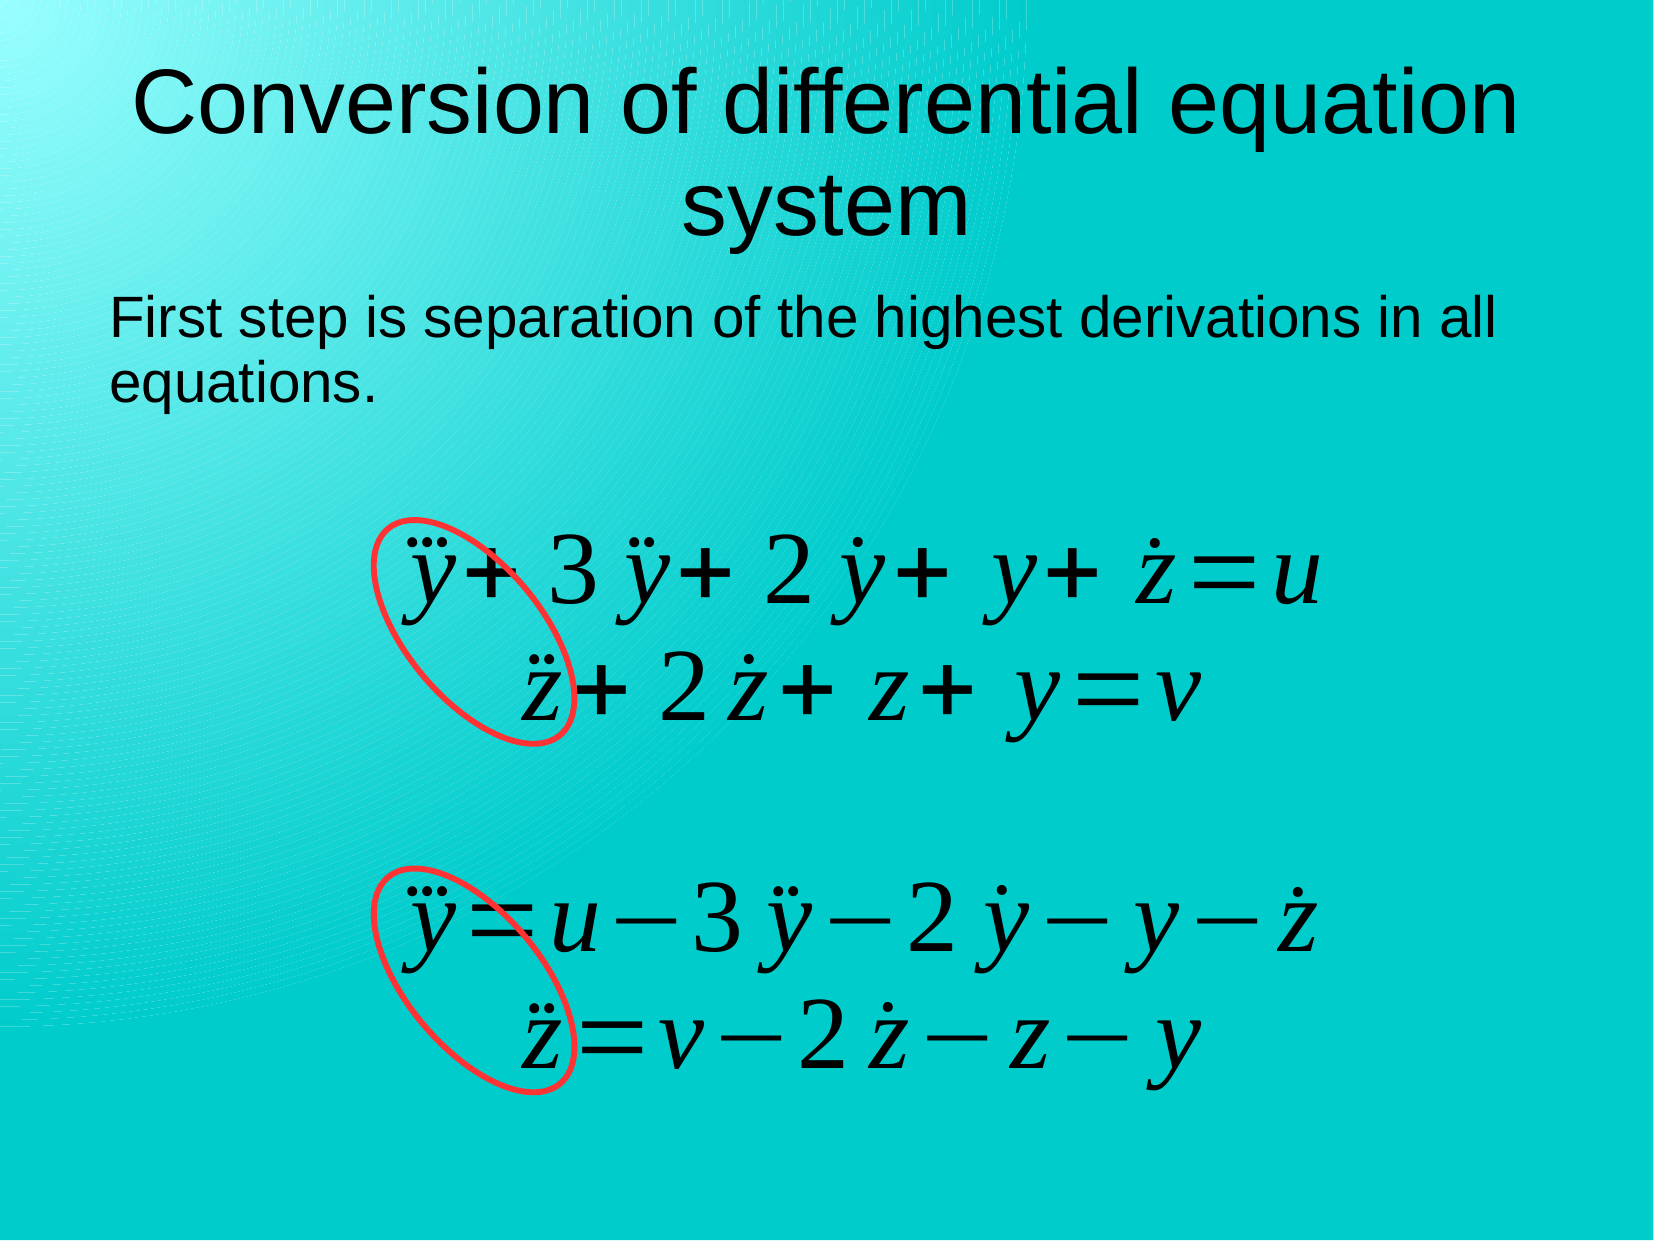

# Conversion of differential equation system
First step is separation of the highest derivations in all equations.